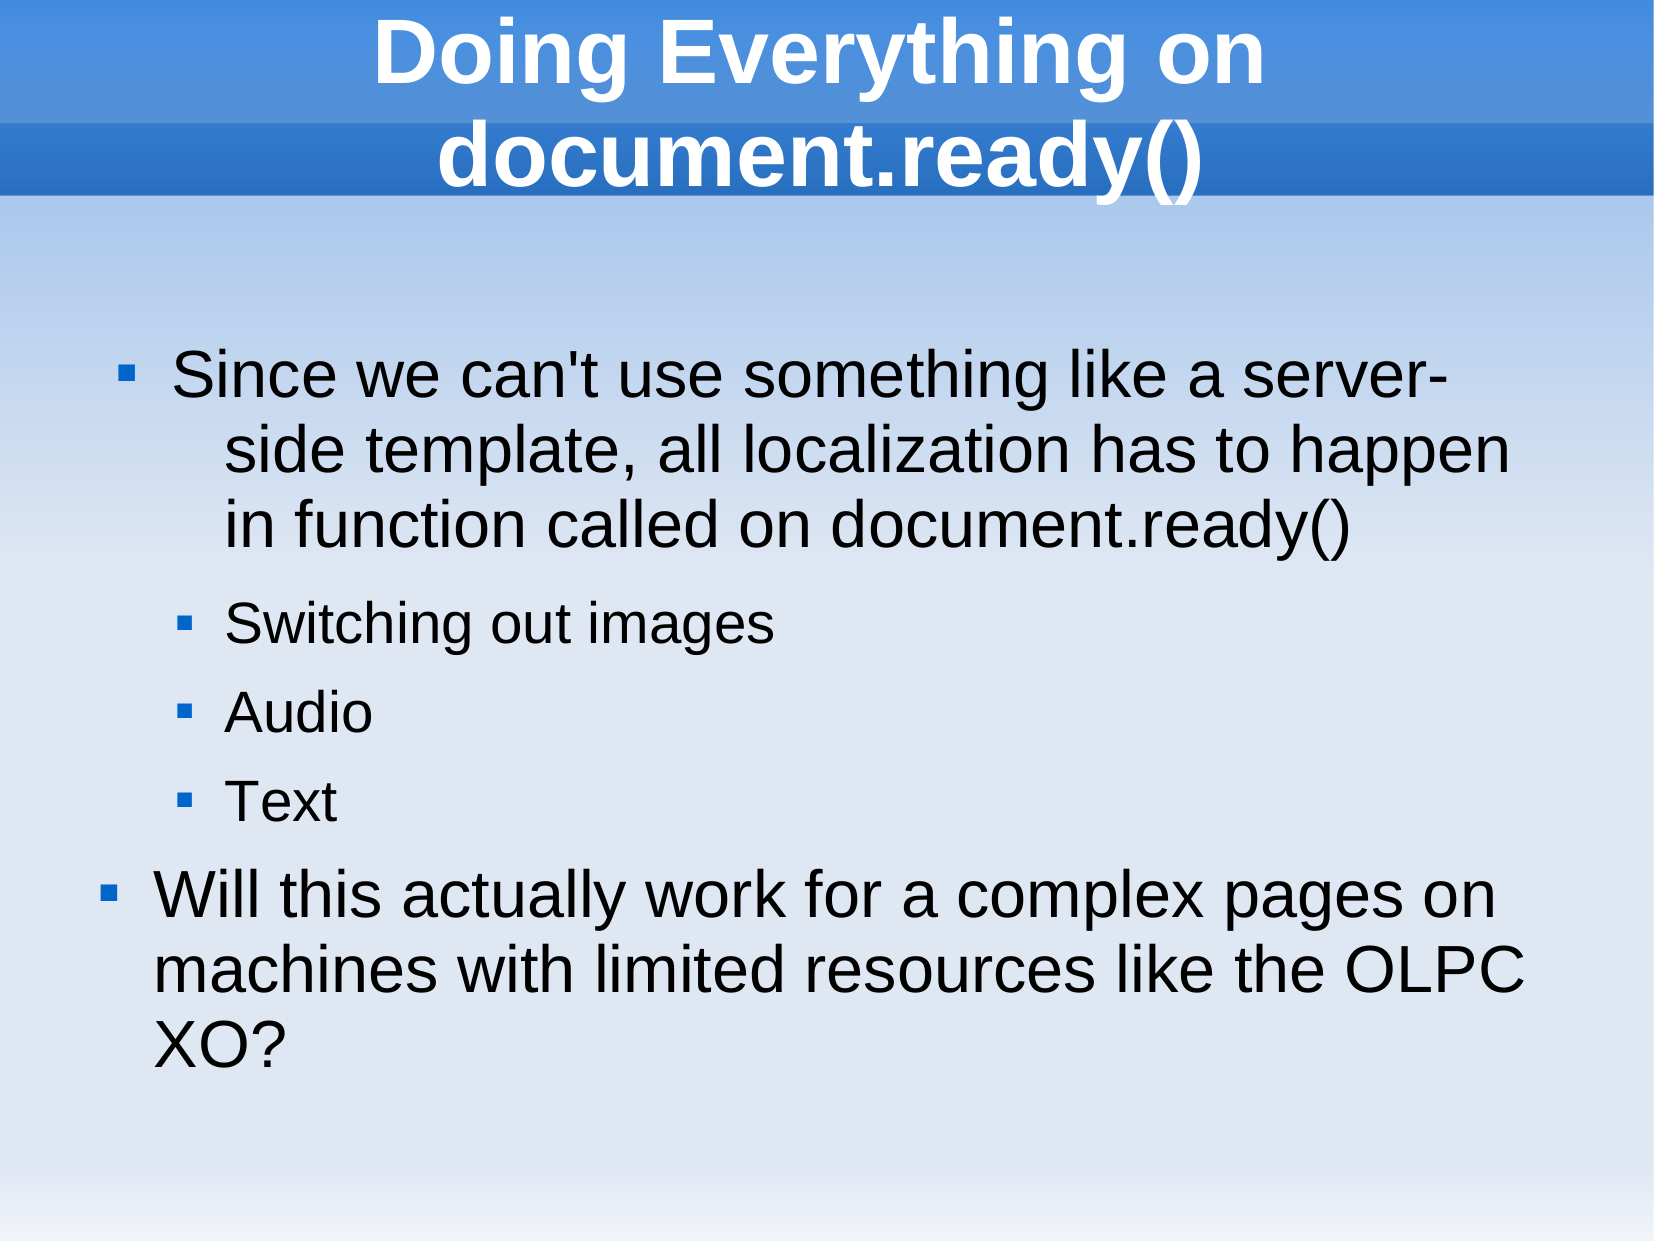

# Doing Everything on document.ready()
Since we can't use something like a server-side template, all localization has to happen in function called on document.ready()
Switching out images
Audio
Text
Will this actually work for a complex pages on machines with limited resources like the OLPC XO?